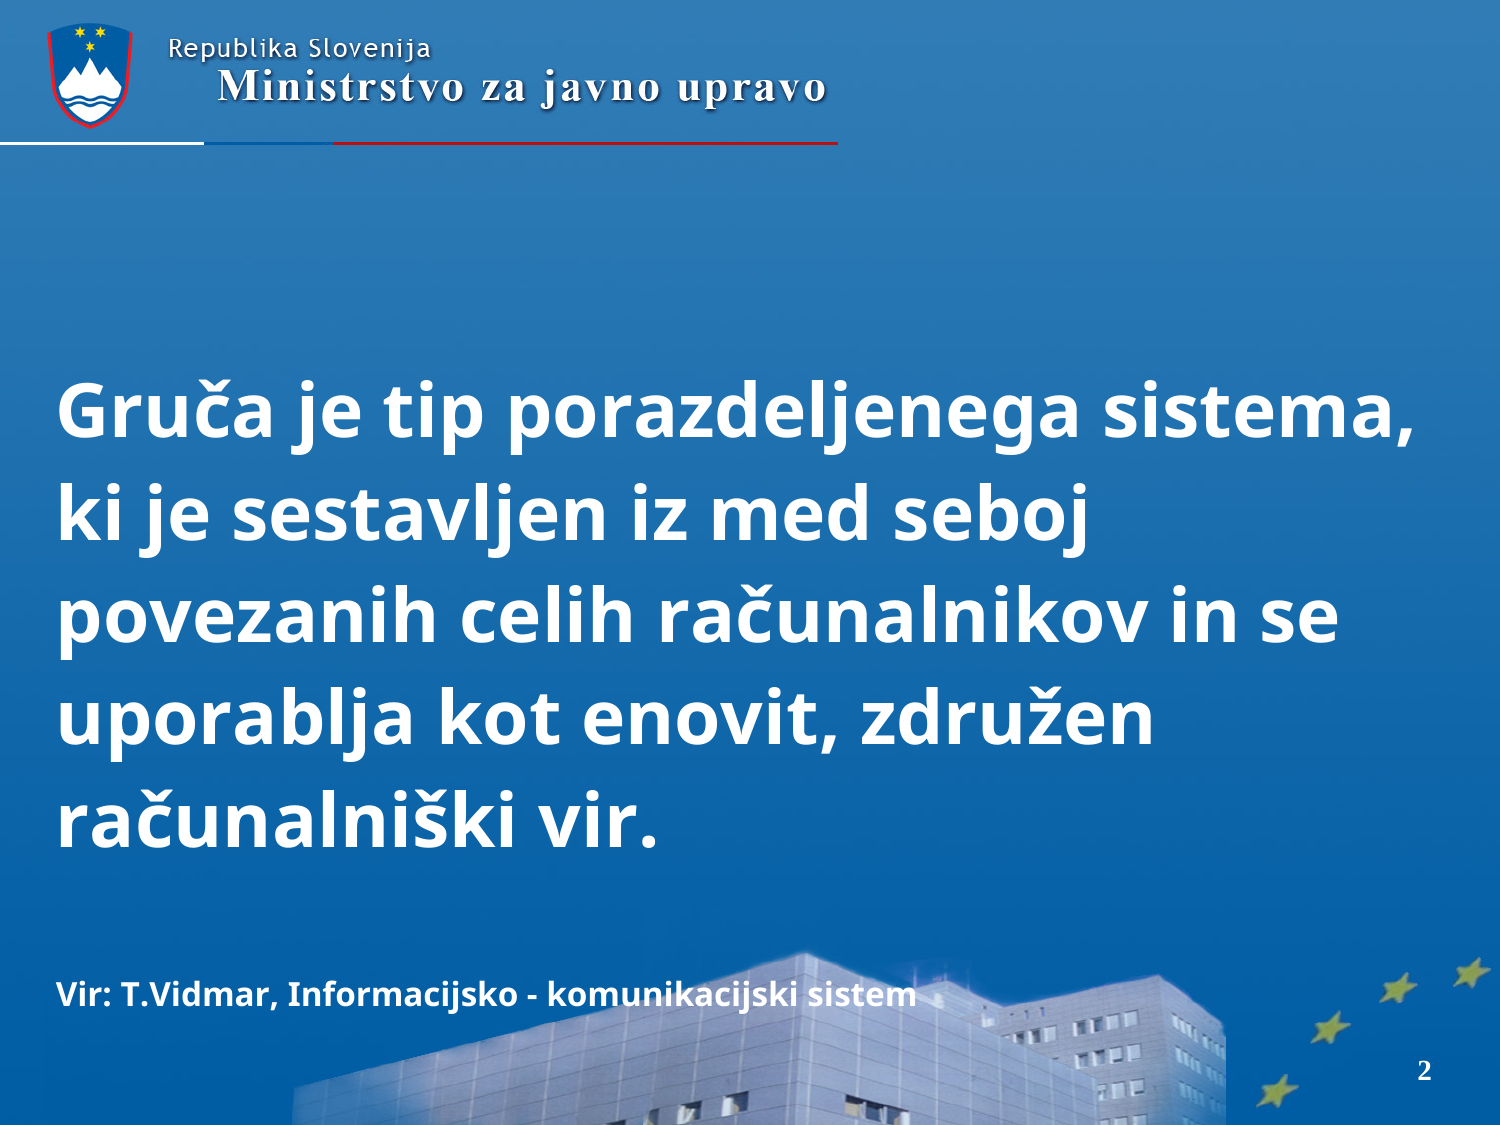

# Gruča je tip porazdeljenega sistema, ki je sestavljen iz med seboj povezanih celih računalnikov in se uporablja kot enovit, združen računalniški vir. Vir: T.Vidmar, Informacijsko - komunikacijski sistem
2